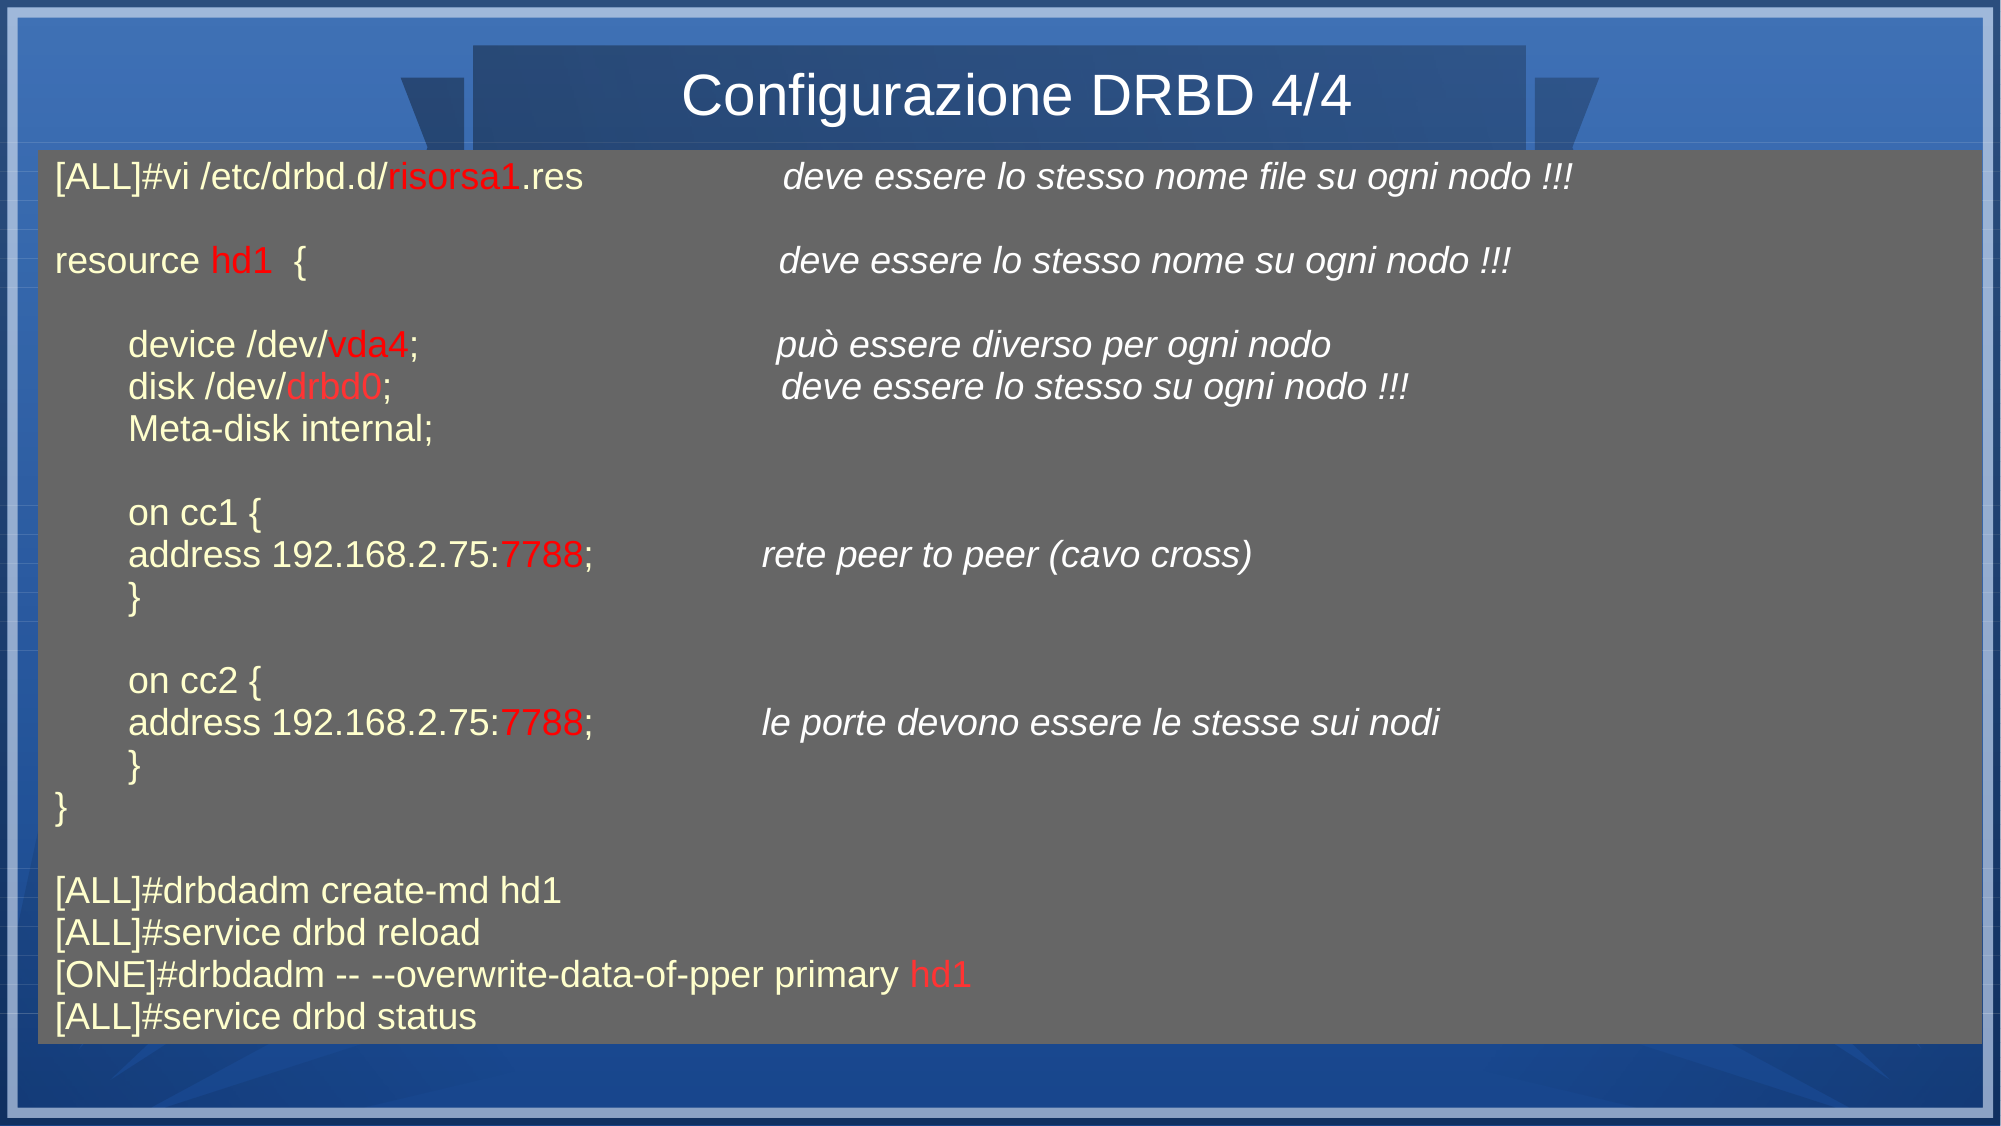

# Configurazione DRBD 4/4
| [ALL]#vi /etc/drbd.d/risorsa1.res deve essere lo stesso nome file su ogni nodo !!! resource hd1 { deve essere lo stesso nome su ogni nodo !!! device /dev/vda4; può essere diverso per ogni nodo disk /dev/drbd0; deve essere lo stesso su ogni nodo !!! Meta-disk internal; on cc1 { address 192.168.2.75:7788; rete peer to peer (cavo cross) } on cc2 { address 192.168.2.75:7788; le porte devono essere le stesse sui nodi } } [ALL]#drbdadm create-md hd1 [ALL]#service drbd reload [ONE]#drbdadm -- --overwrite-data-of-pper primary hd1 [ALL]#service drbd status |
| --- |